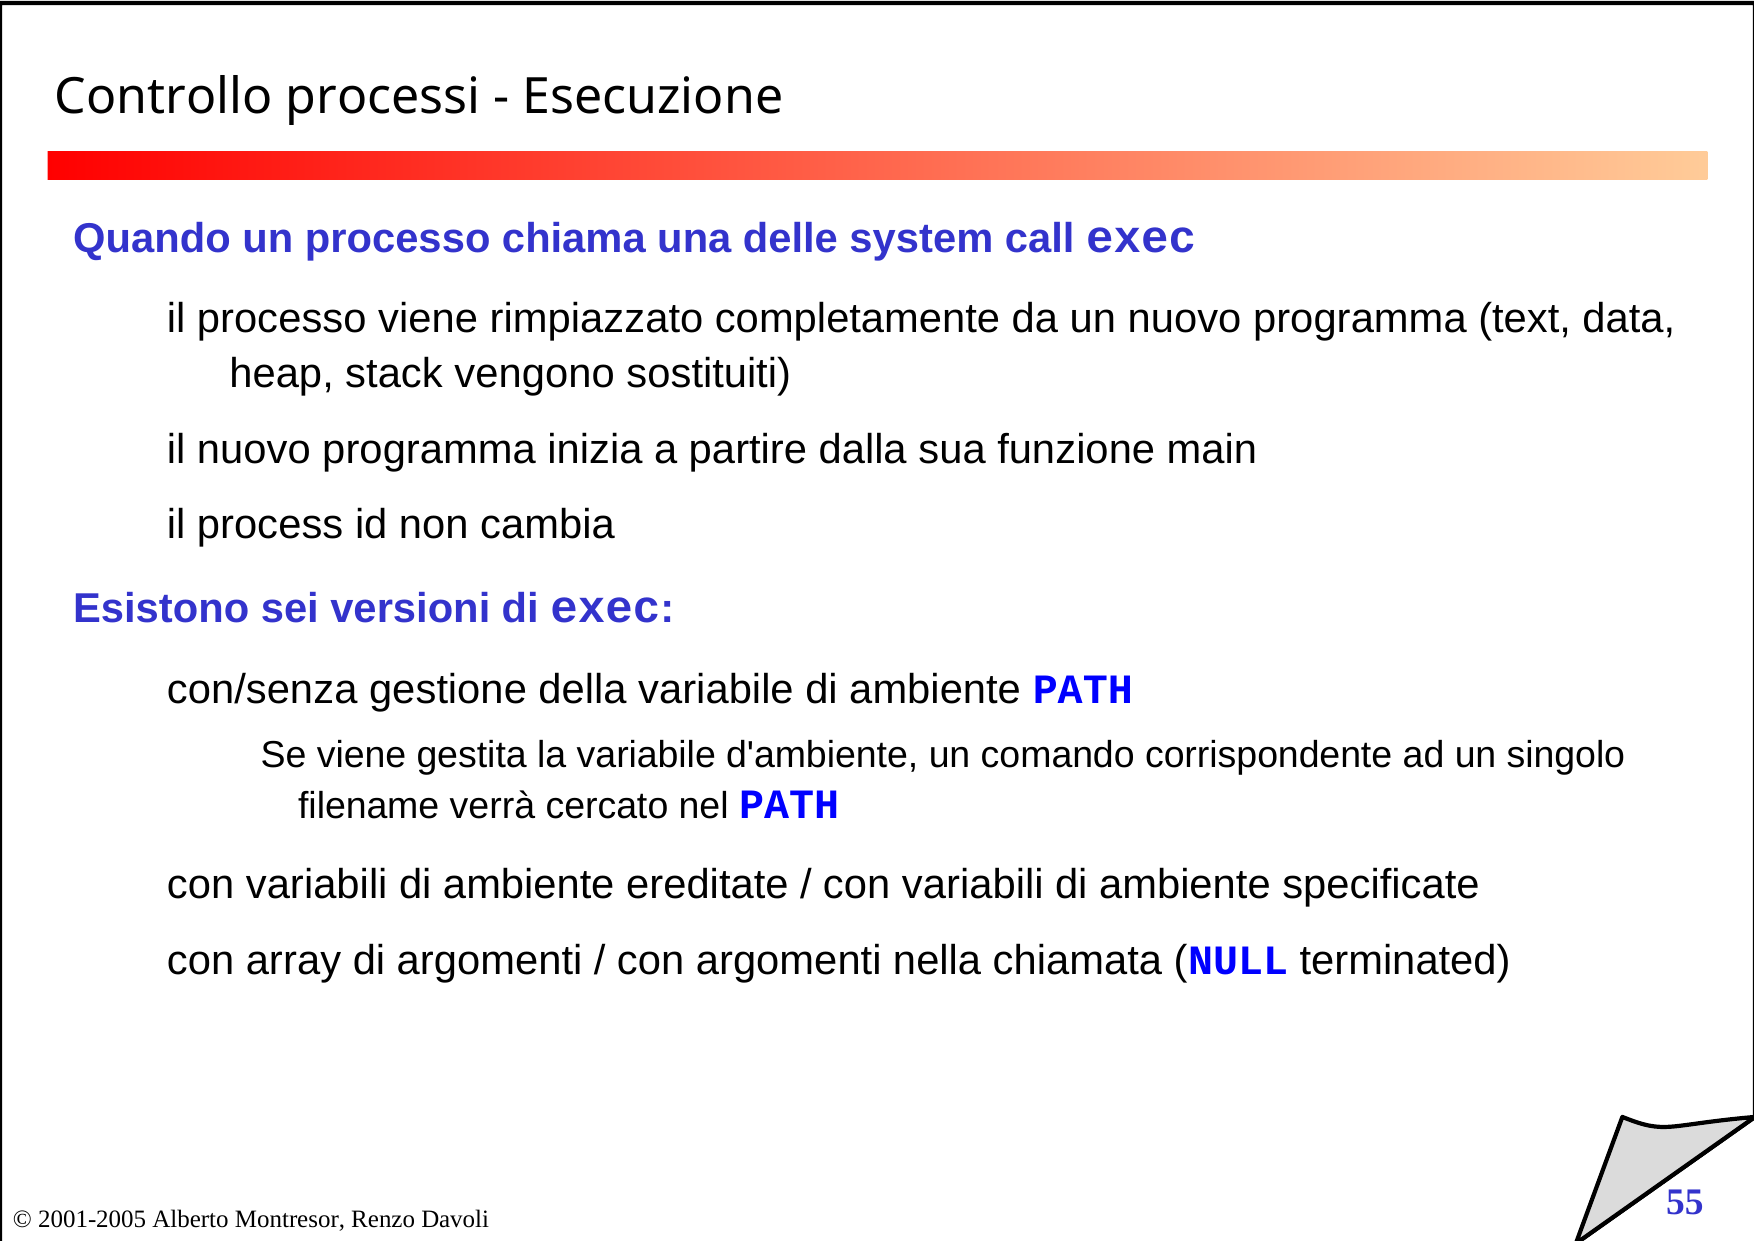

# Controllo processi - Esecuzione
Quando un processo chiama una delle system call exec
il processo viene rimpiazzato completamente da un nuovo programma (text, data, heap, stack vengono sostituiti)
il nuovo programma inizia a partire dalla sua funzione main
il process id non cambia
Esistono sei versioni di exec:
con/senza gestione della variabile di ambiente PATH
Se viene gestita la variabile d'ambiente, un comando corrispondente ad un singolo filename verrà cercato nel PATH
con variabili di ambiente ereditate / con variabili di ambiente specificate
con array di argomenti / con argomenti nella chiamata (NULL terminated)